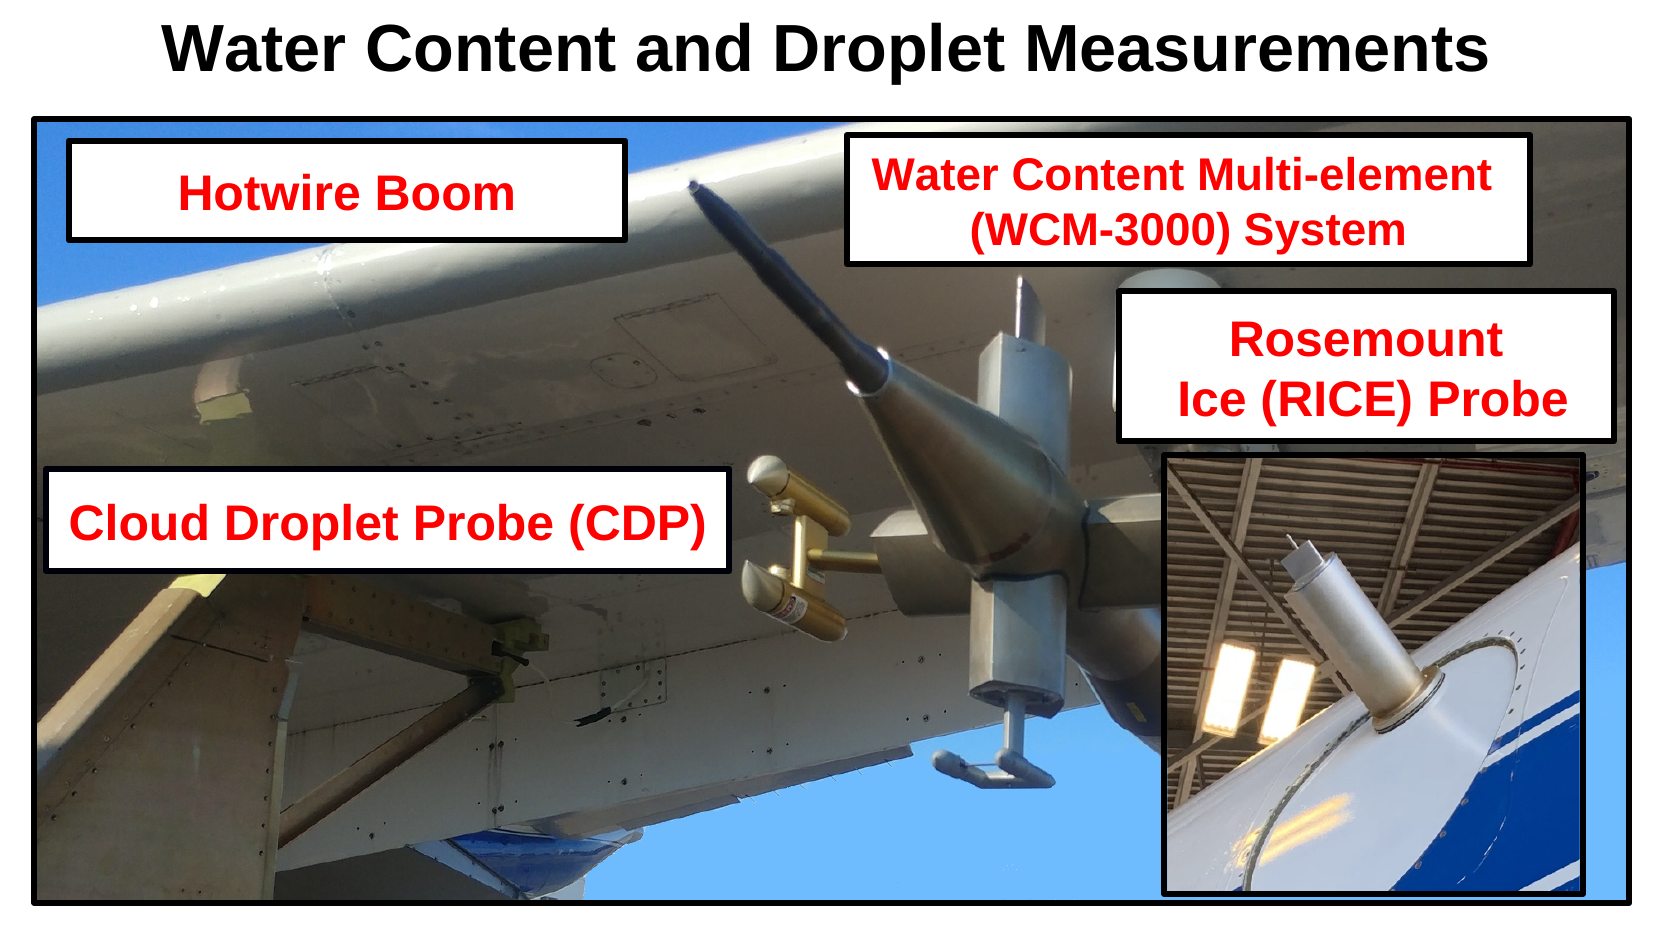

Water Content and Droplet Measurements
Water Content Multi-element
(WCM-3000) System
Hotwire Boom
Rosemount
 Ice (RICE) Probe
Cloud Droplet Probe (CDP)